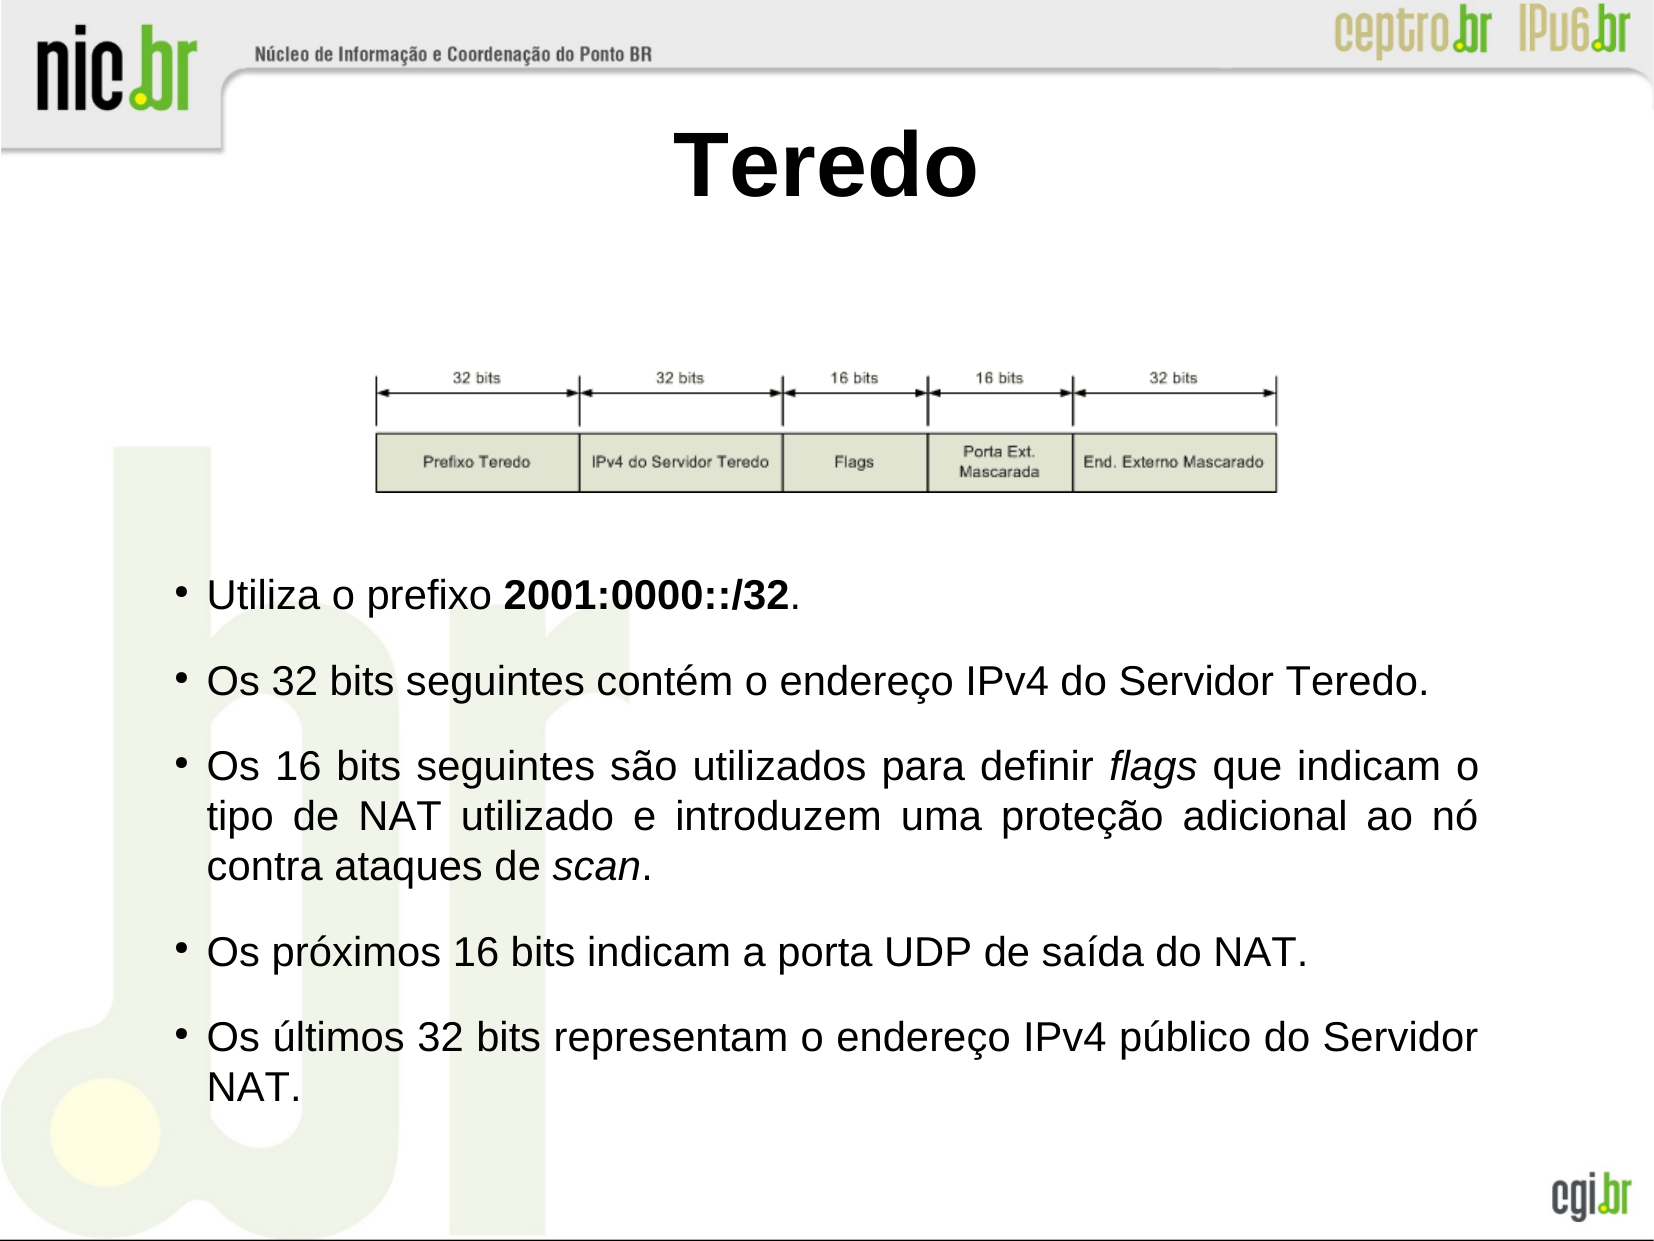

Teredo
Utiliza o prefixo 2001:0000::/32.
Os 32 bits seguintes contém o endereço IPv4 do Servidor Teredo.
Os 16 bits seguintes são utilizados para definir flags que indicam o tipo de NAT utilizado e introduzem uma proteção adicional ao nó contra ataques de scan.
Os próximos 16 bits indicam a porta UDP de saída do NAT.
Os últimos 32 bits representam o endereço IPv4 público do Servidor NAT.